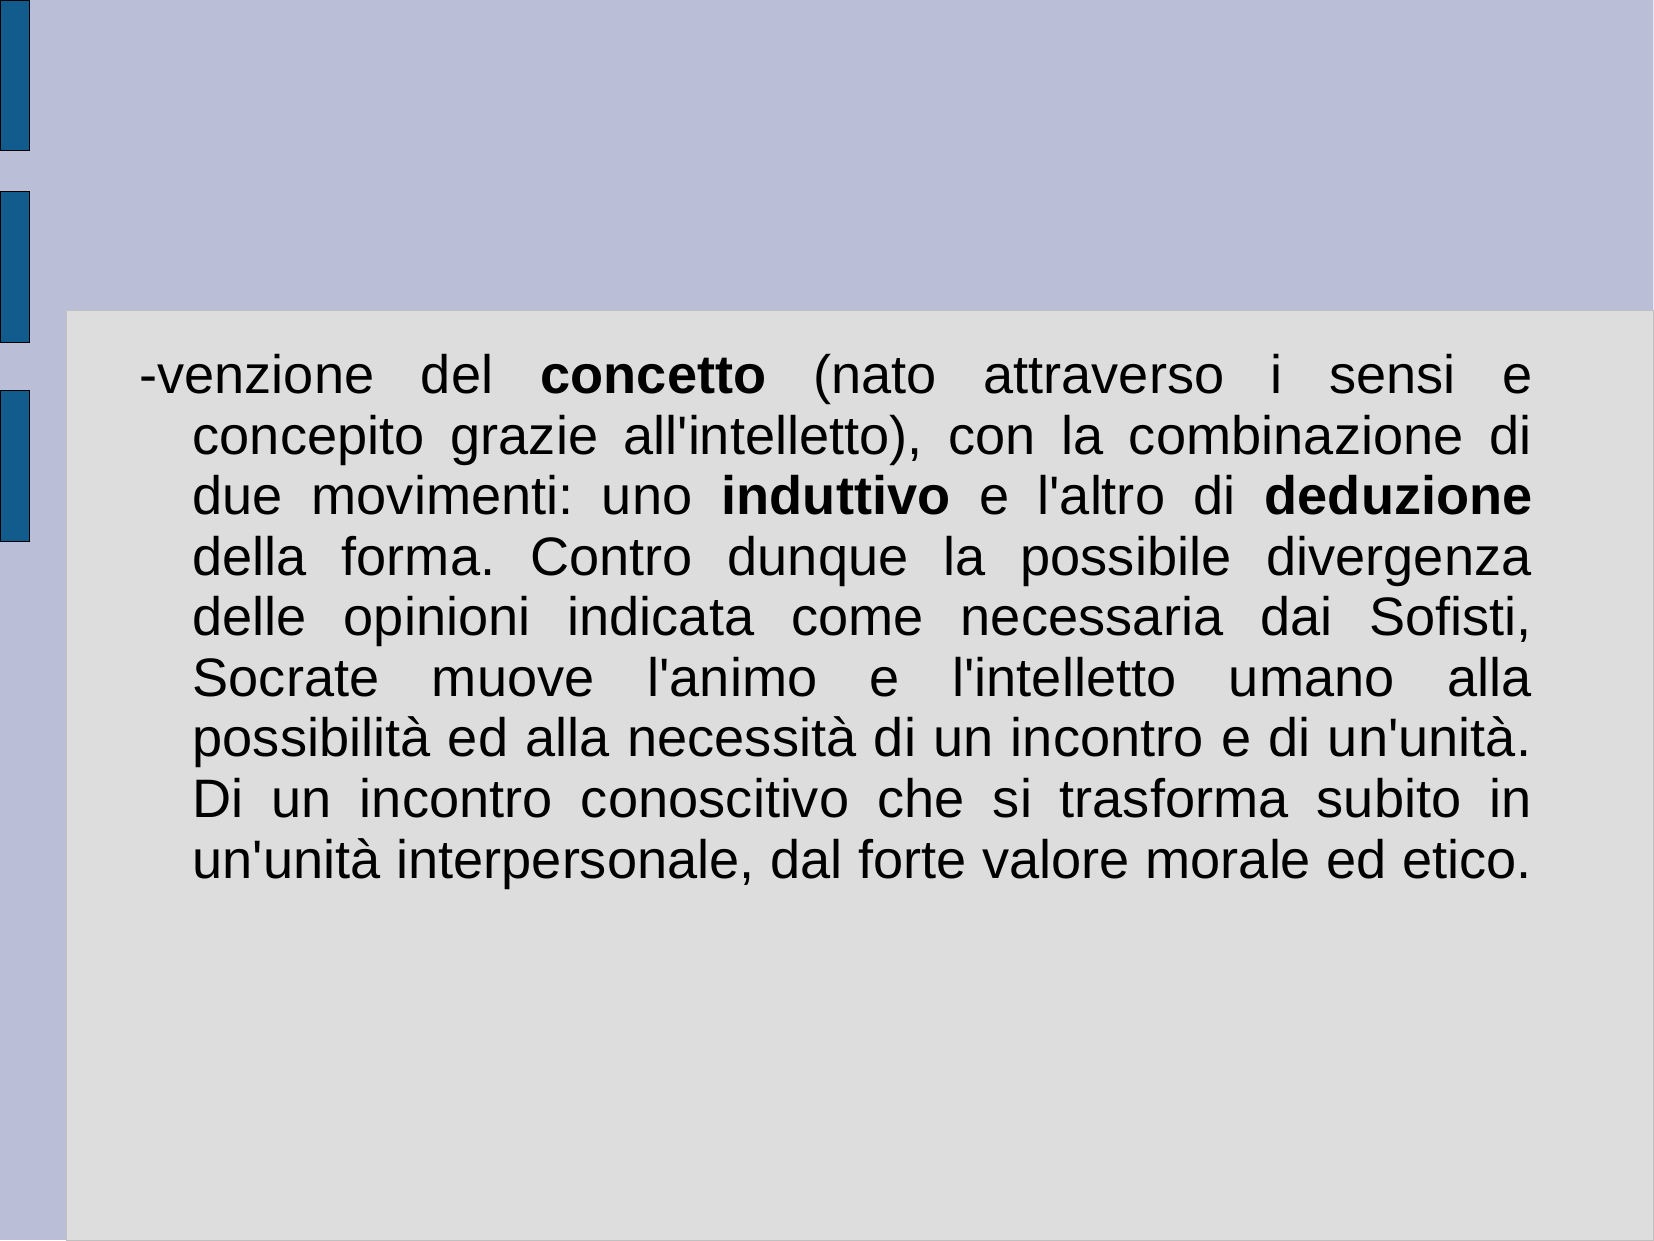

#
-venzione del concetto (nato attraverso i sensi e concepito grazie all'intelletto), con la combinazione di due movimenti: uno induttivo e l'altro di deduzione della forma. Contro dunque la possibile divergenza delle opinioni indicata come necessaria dai Sofisti, Socrate muove l'animo e l'intelletto umano alla possibilità ed alla necessità di un incontro e di un'unità. Di un incontro conoscitivo che si trasforma subito in un'unità interpersonale, dal forte valore morale ed etico.